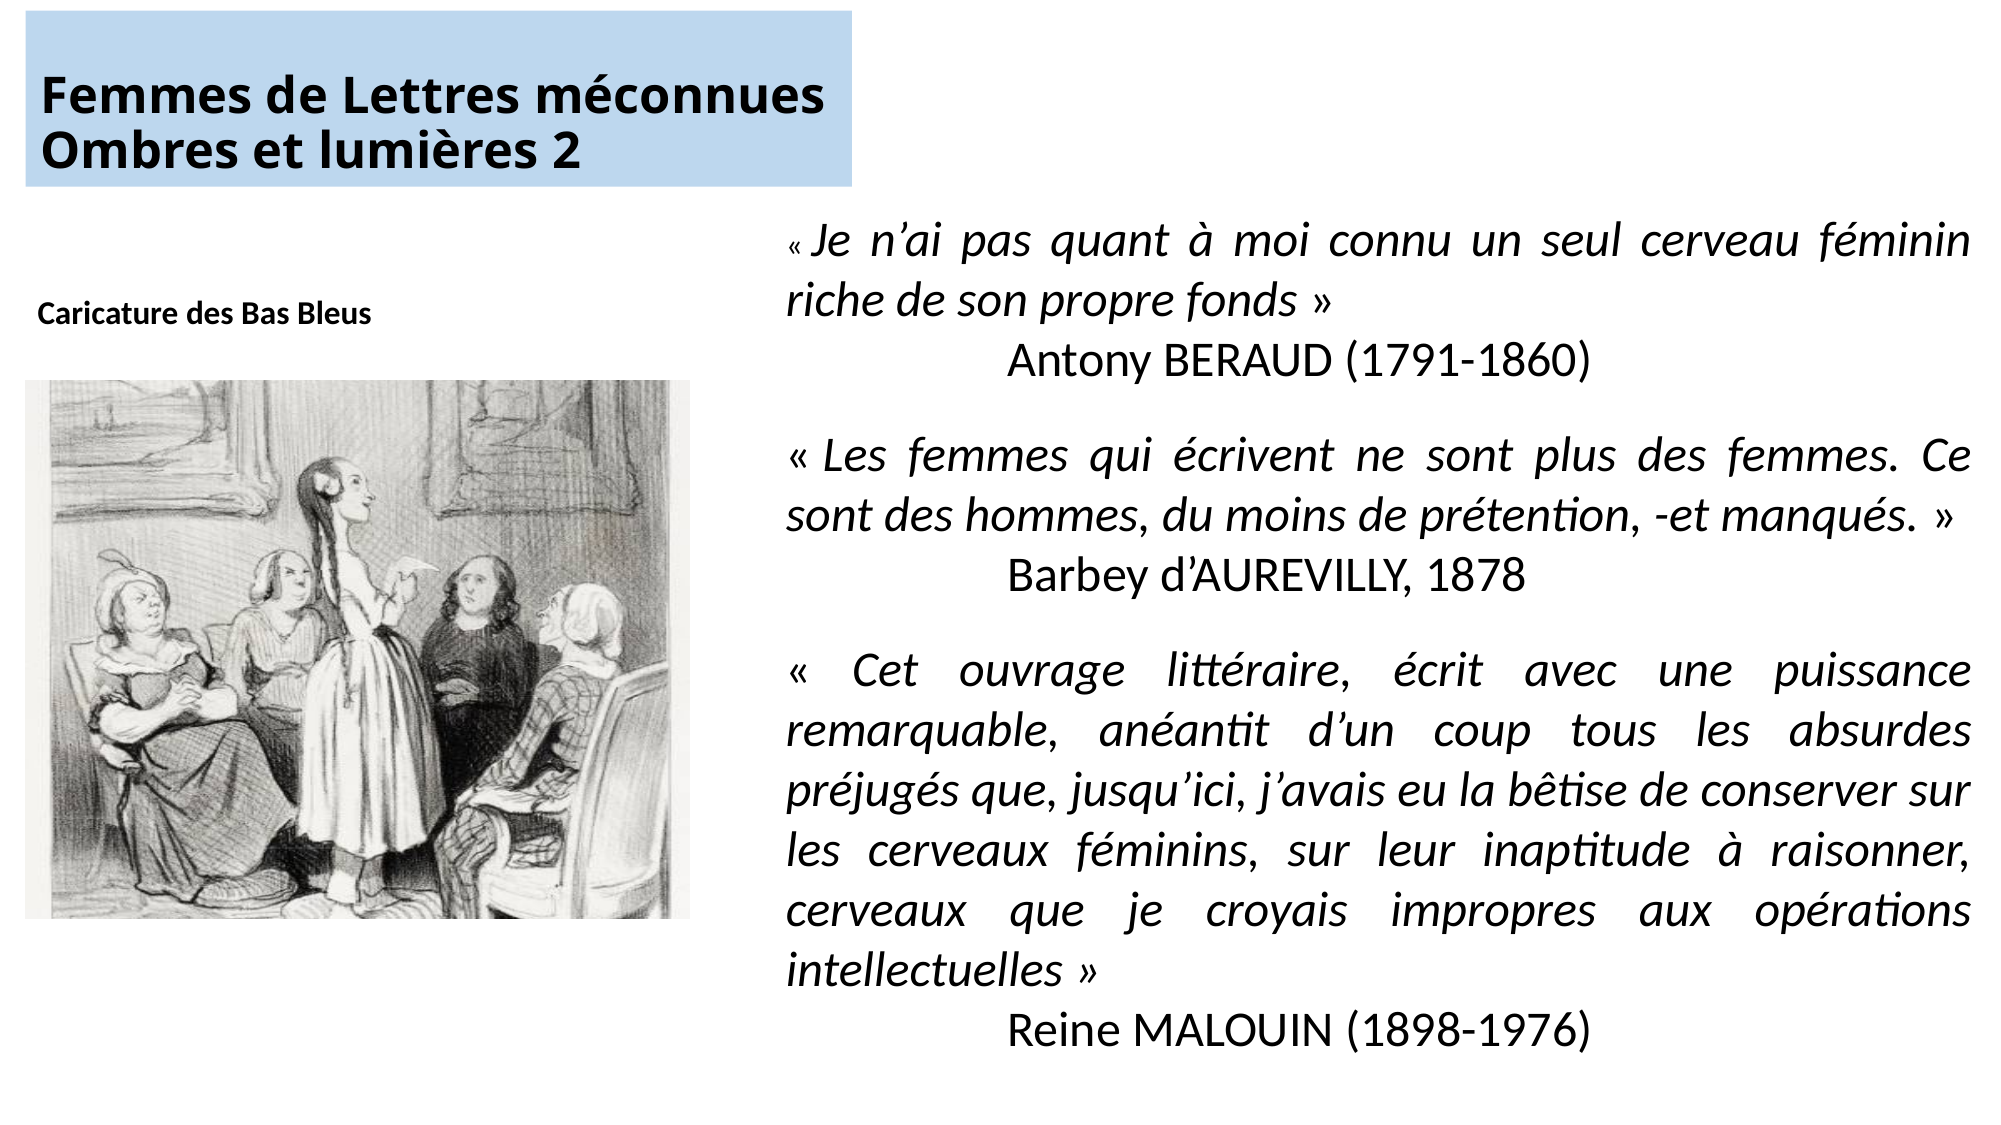

# Femmes de Lettres méconnues Ombres et lumières 2
« Je n’ai pas quant à moi connu un seul cerveau féminin riche de son propre fonds »
			Antony BERAUD (1791-1860)
« Les femmes qui écrivent ne sont plus des femmes. Ce sont des hommes, du moins de prétention, -et manqués. »
			Barbey d’AUREVILLY, 1878
« Cet ouvrage littéraire, écrit avec une puissance remarquable, anéantit d’un coup tous les absurdes préjugés que, jusqu’ici, j’avais eu la bêtise de conserver sur les cerveaux féminins, sur leur inaptitude à raisonner, cerveaux que je croyais impropres aux opérations intellectuelles »
			Reine MALOUIN (1898-1976)
 Caricature des Bas Bleus